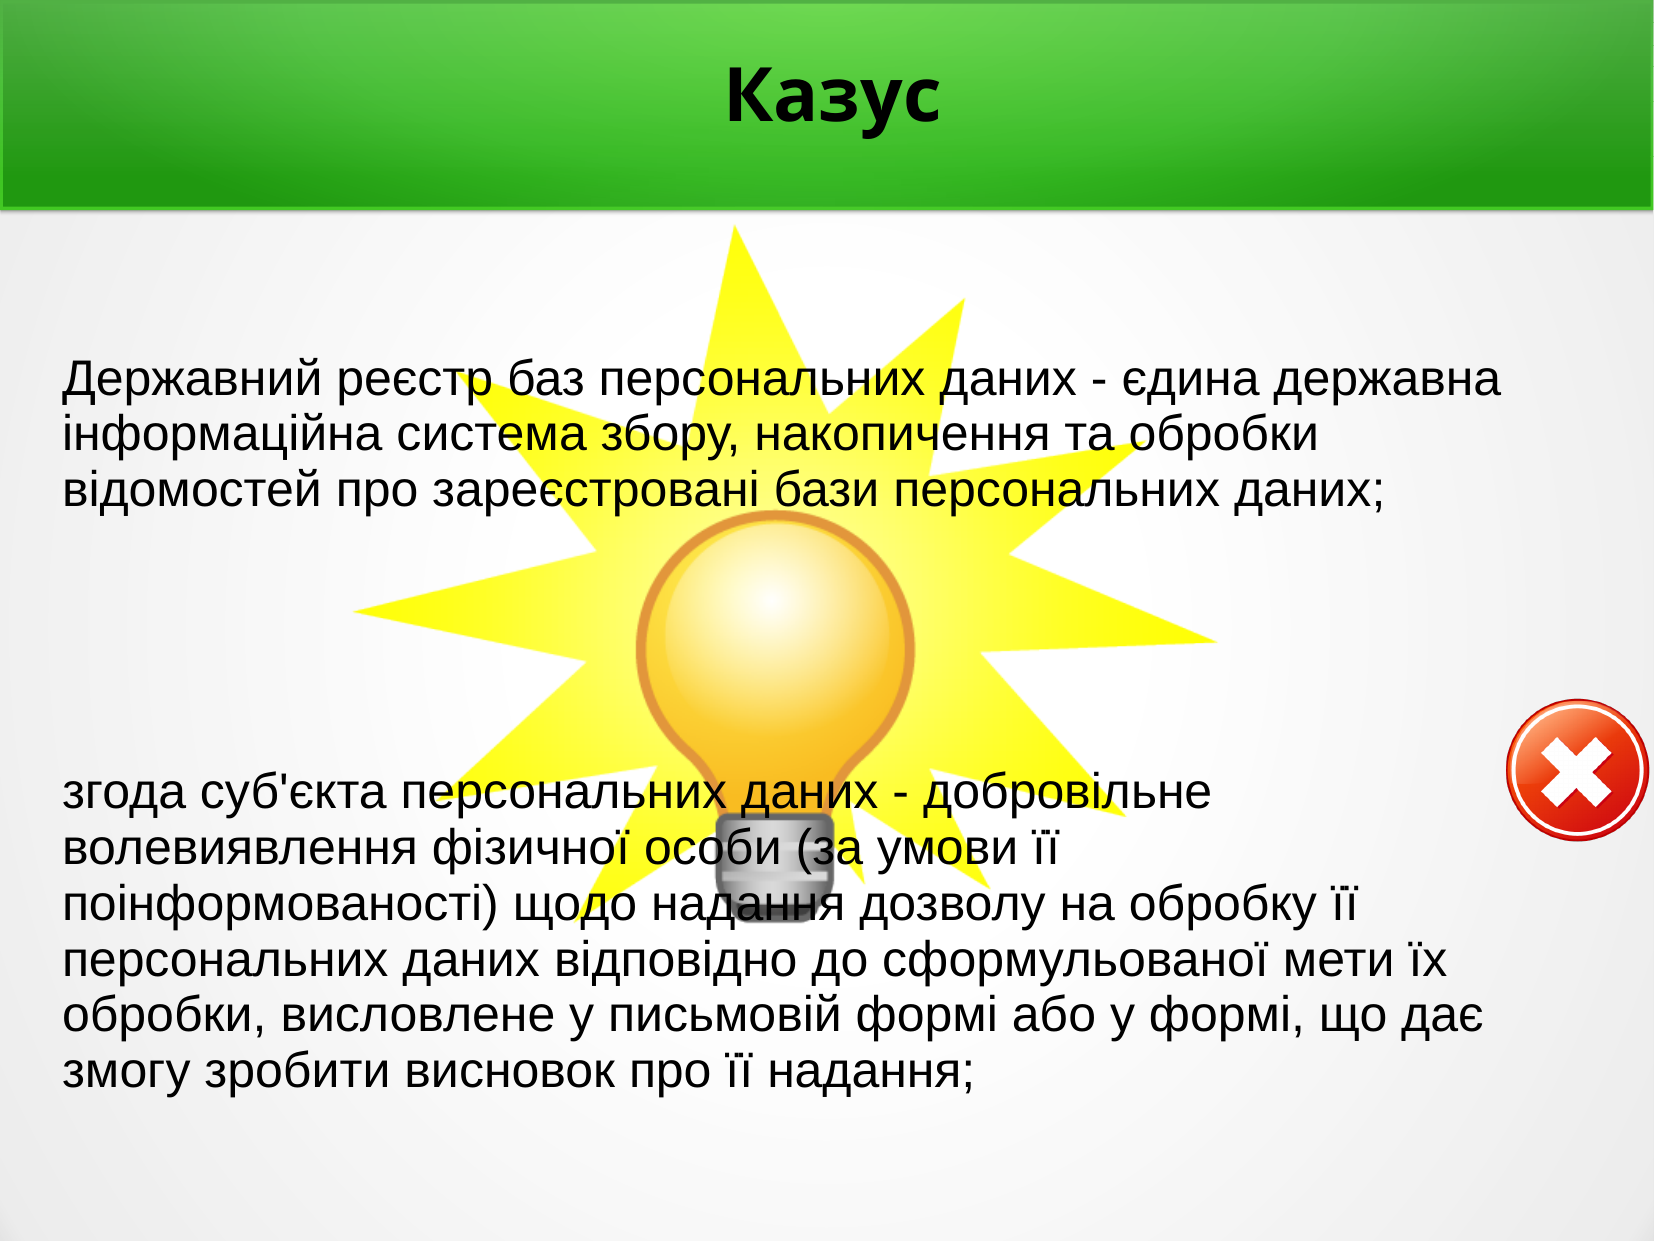

Казус
Державний реєстр баз персональних даних - єдина державна інформаційна система збору, накопичення та обробки відомостей про зареєстровані бази персональних даних;
згода суб'єкта персональних даних - добровільне волевиявлення фізичної особи (за умови її поінформованості) щодо надання дозволу на обробку її персональних даних відповідно до сформульованої мети їх обробки, висловлене у письмовій формі або у формі, що дає змогу зробити висновок про її надання;